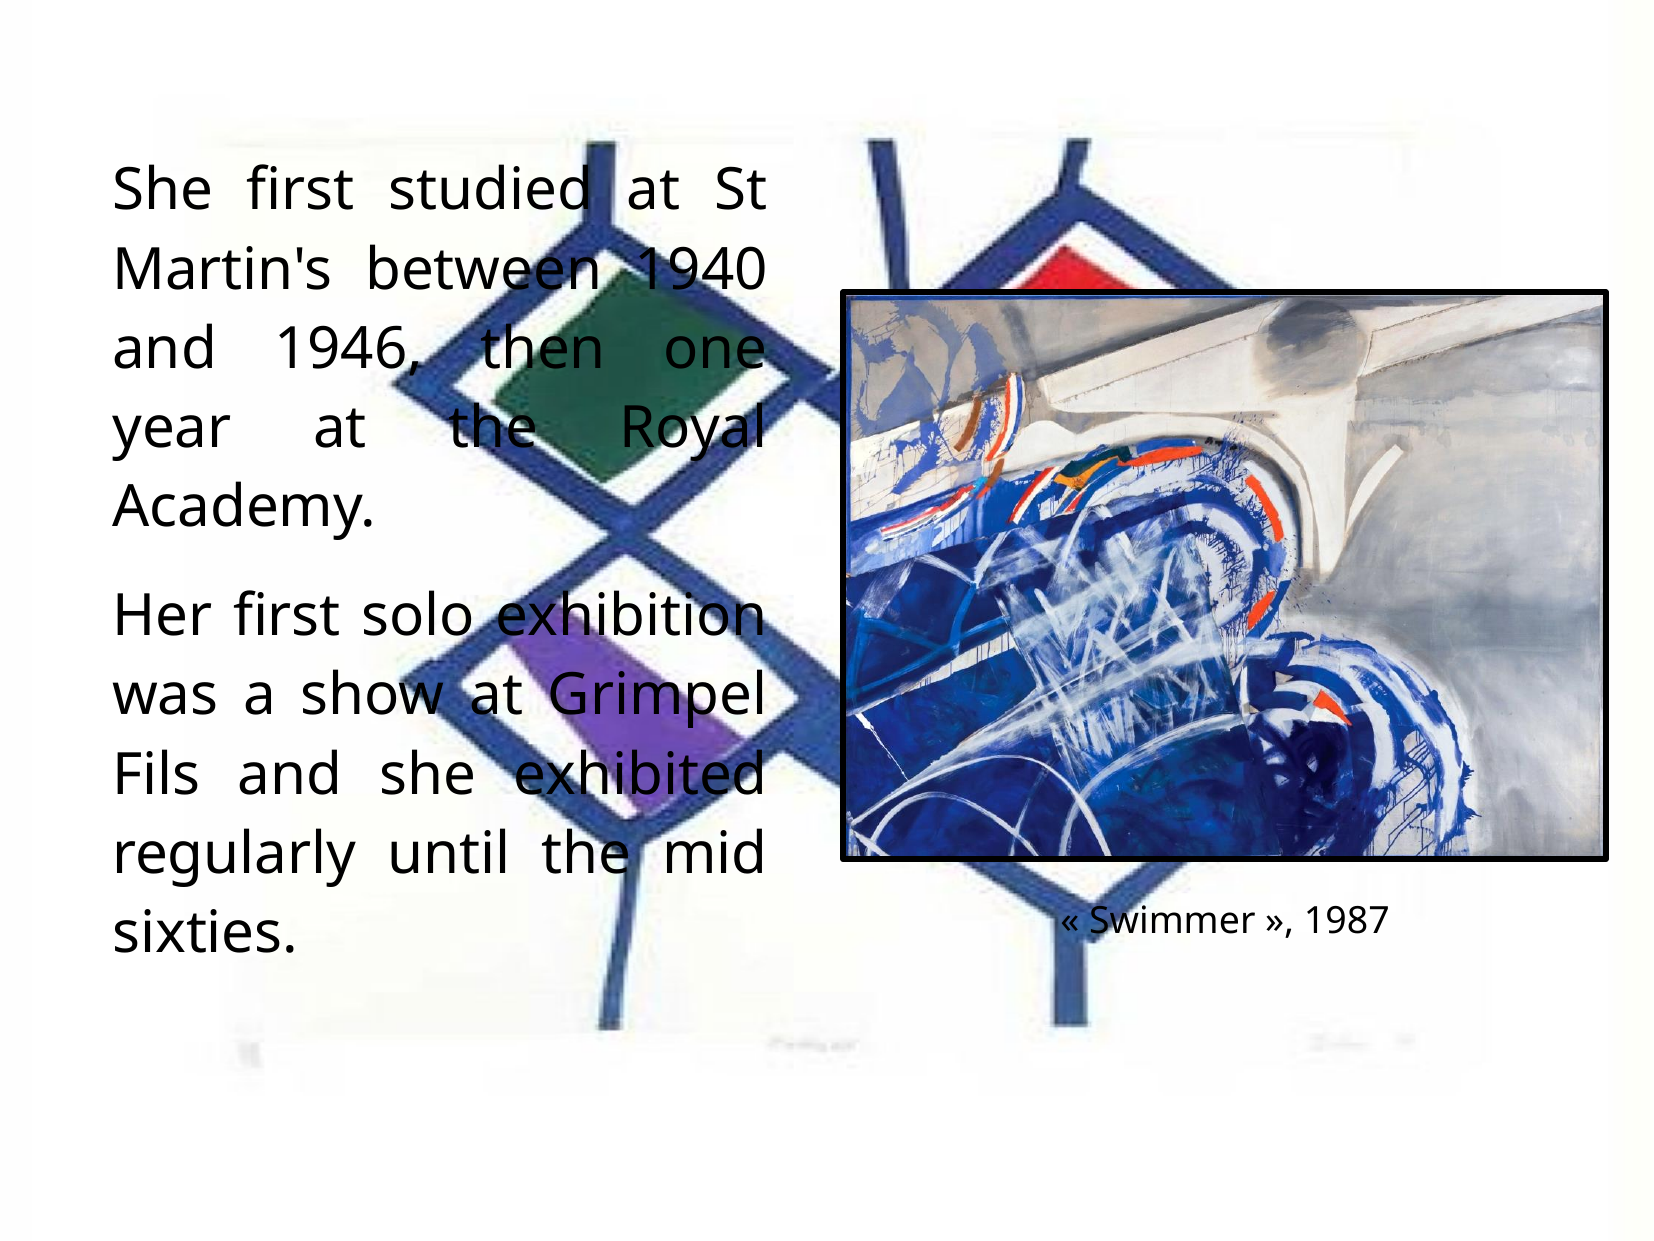

# She first studied at St Martin's between 1940 and 1946, then one year at the Royal Academy.
Her first solo exhibition was a show at Grimpel Fils and she exhibited regularly until the mid sixties.
« Swimmer », 1987